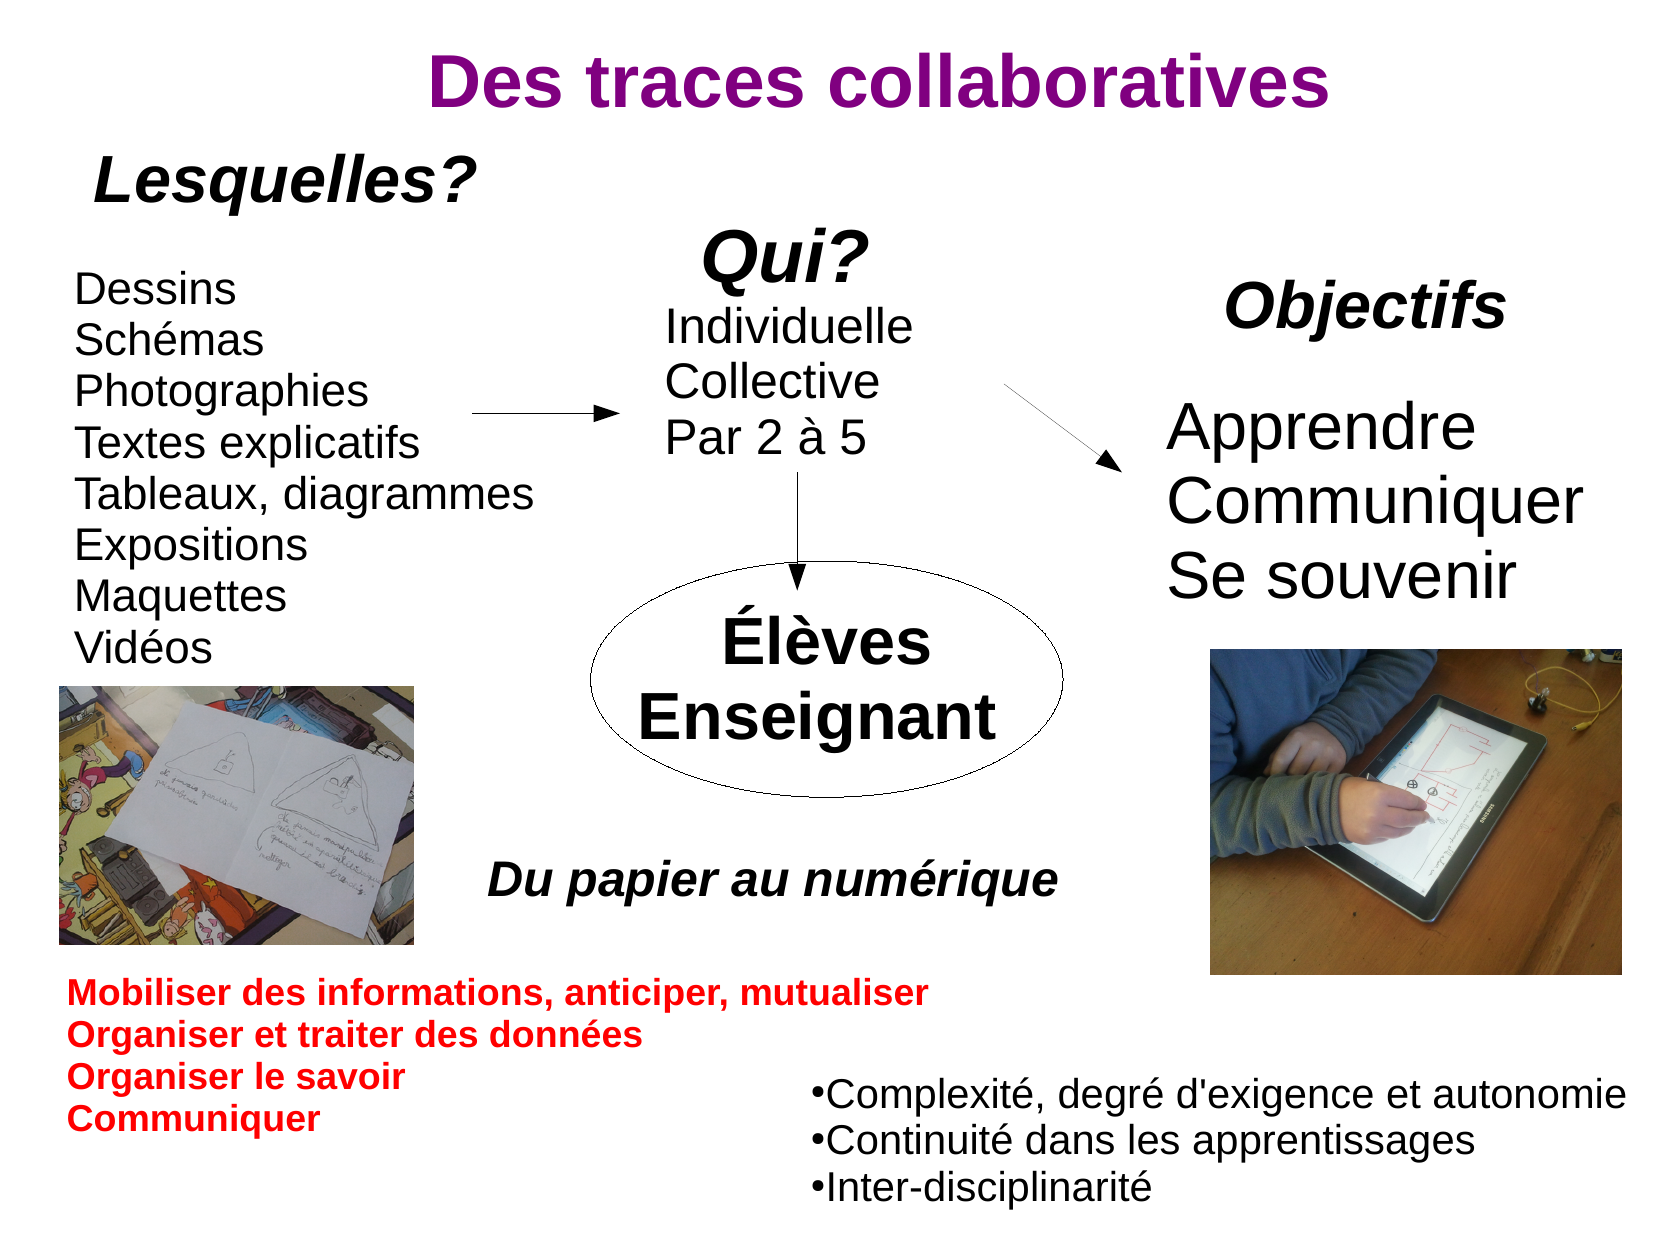

Des traces collaboratives
Lesquelles?
Dessins
Schémas
Photographies
Textes explicatifs
Tableaux, diagrammes
Expositions
Maquettes
Vidéos
Qui?
Individuelle
Collective
Par 2 à 5
Objectifs
Apprendre
Communiquer
Se souvenir
Élèves
Enseignant
Du papier au numérique
Mobiliser des informations, anticiper, mutualiser
Organiser et traiter des données
Organiser le savoir
Communiquer
Complexité, degré d'exigence et autonomie
Continuité dans les apprentissages
Inter-disciplinarité